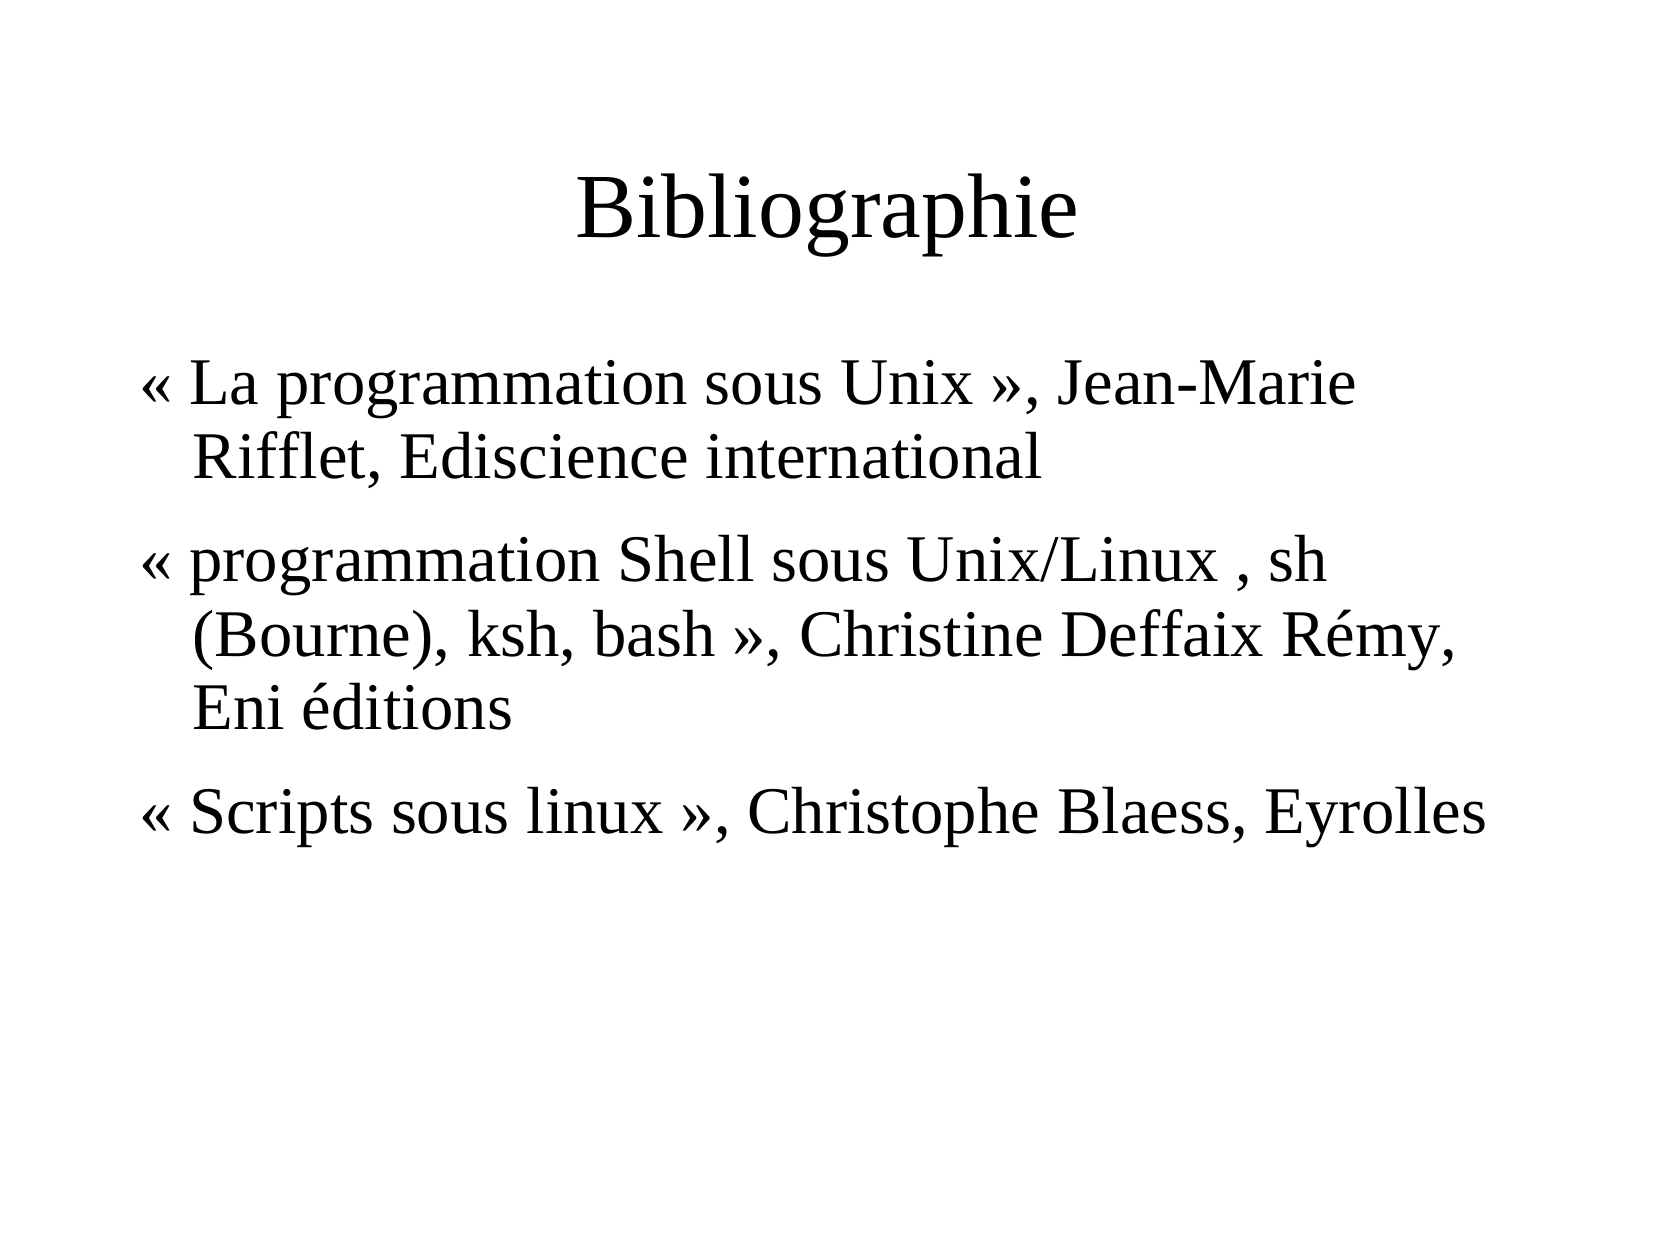

# Bibliographie
« La programmation sous Unix », Jean-Marie Rifflet, Ediscience international
« programmation Shell sous Unix/Linux , sh (Bourne), ksh, bash », Christine Deffaix Rémy, Eni éditions
« Scripts sous linux », Christophe Blaess, Eyrolles